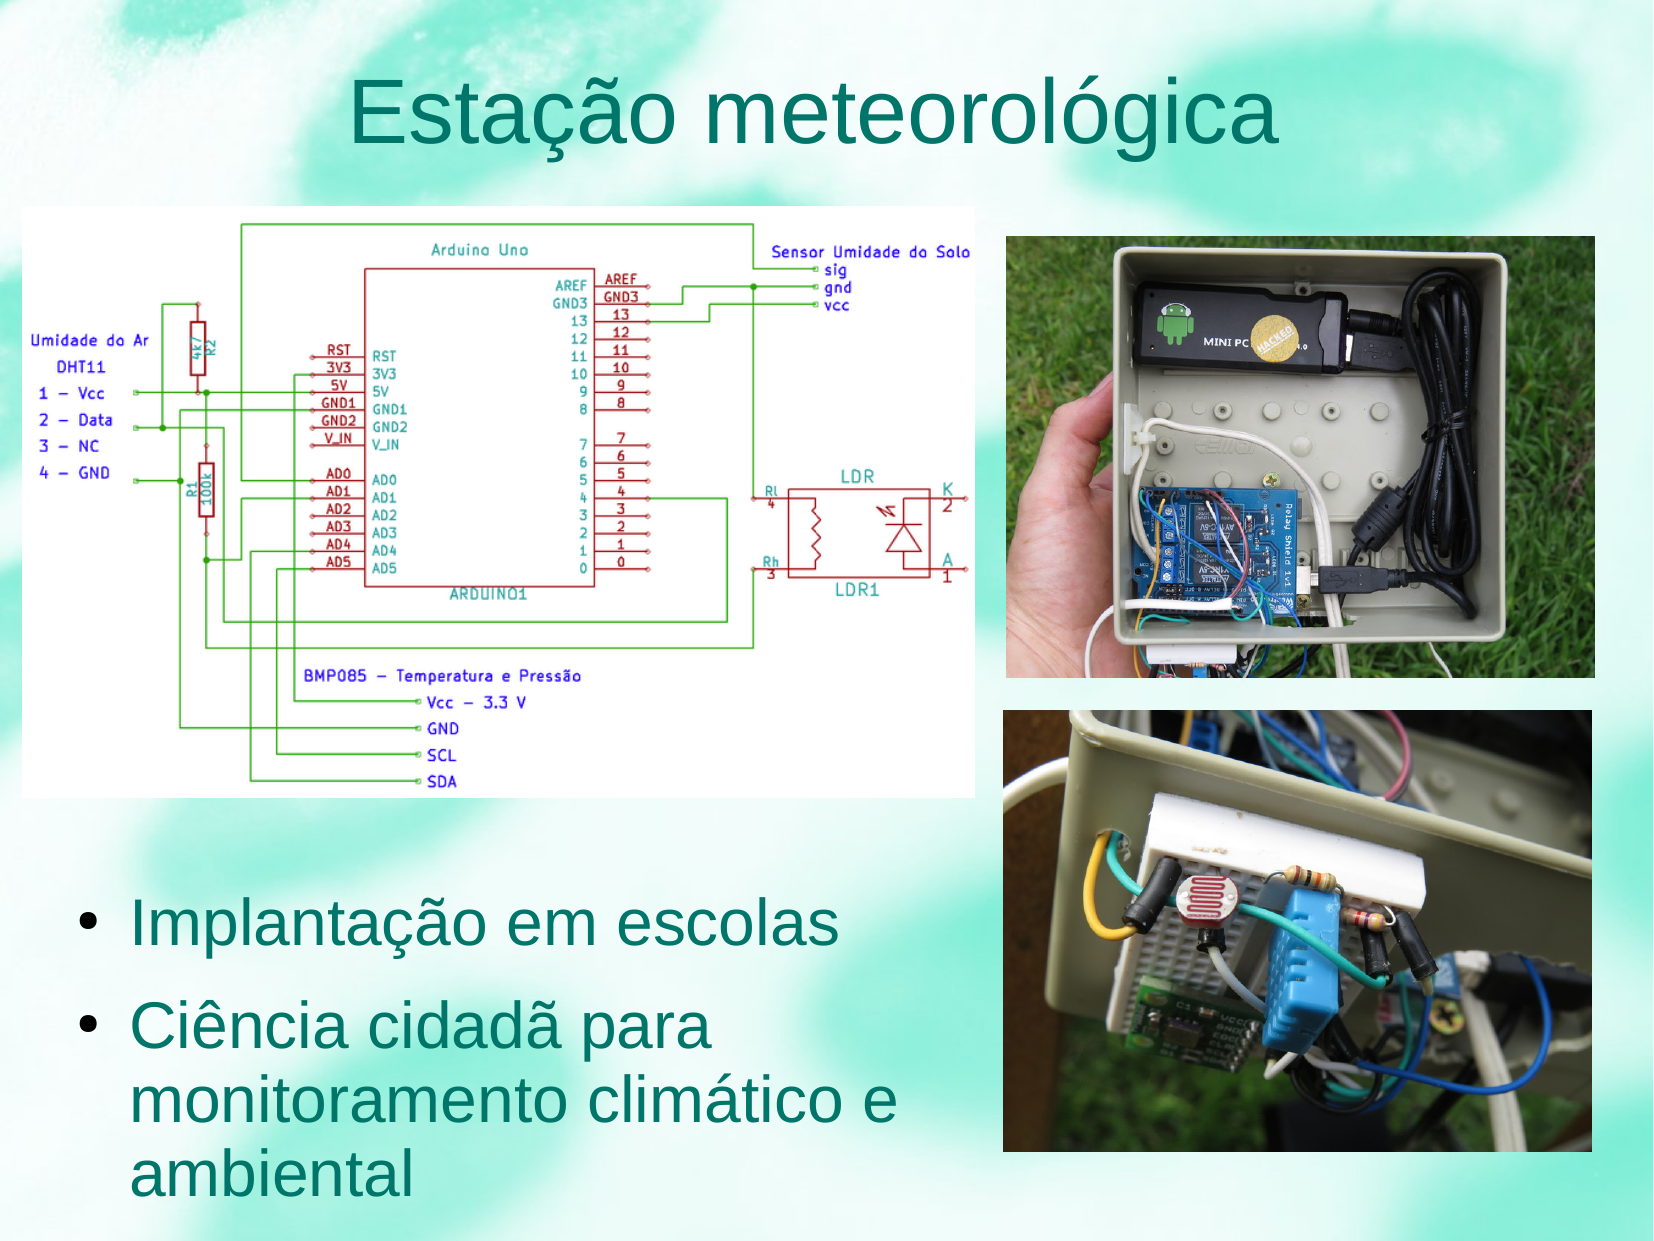

# Estação meteorológica
Implantação em escolas
Ciência cidadã para monitoramento climático e ambiental